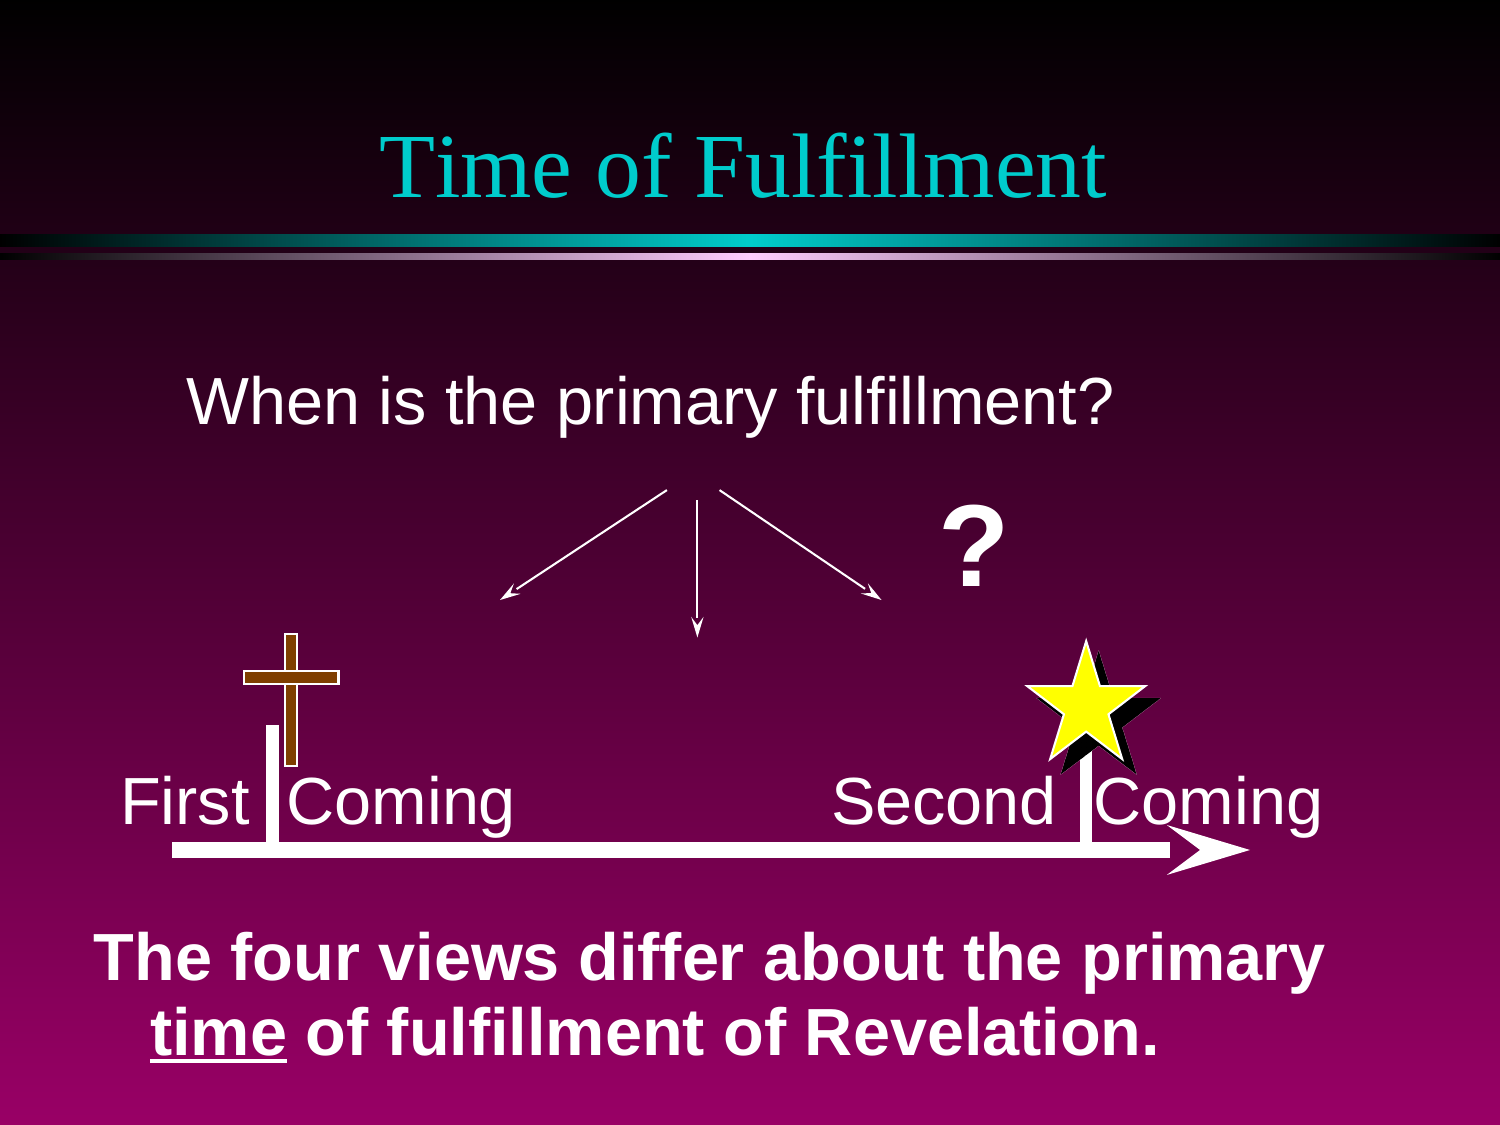

# Time of Fulfillment
When is the primary fulfillment?
?
First Coming
Second Coming
The four views differ about the primary time of fulfillment of Revelation.